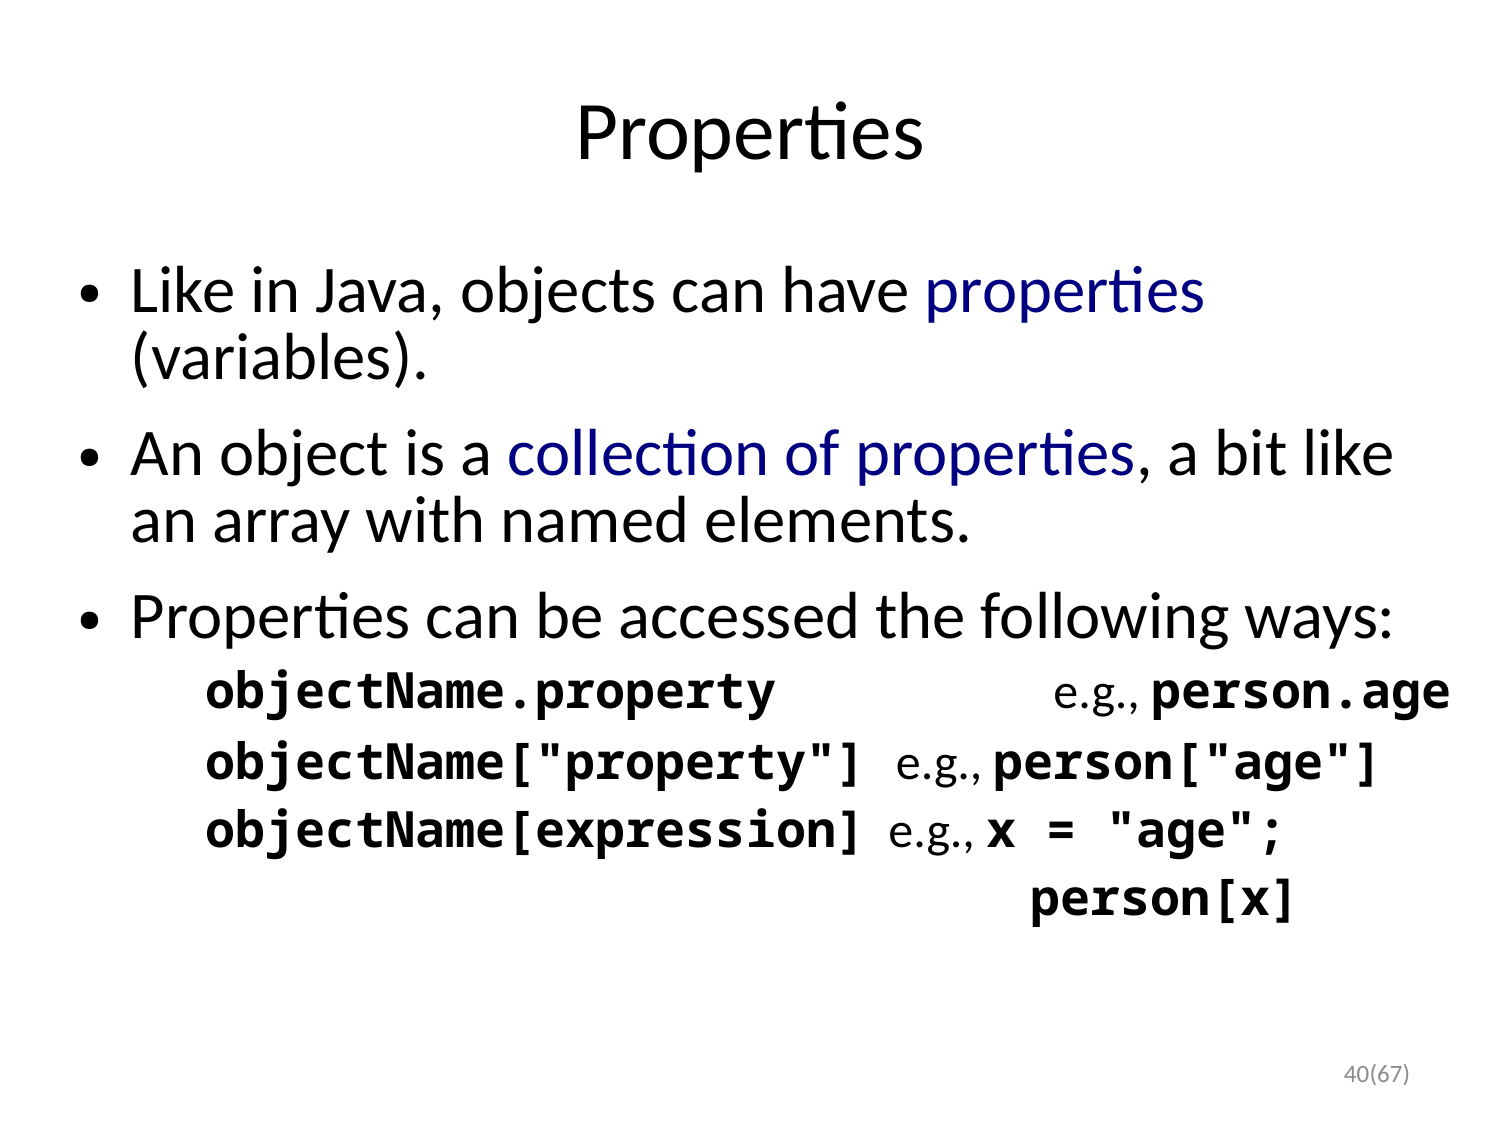

# Properties
Like in Java, objects can have properties (variables).
An object is a collection of properties, a bit like an array with named elements.
Properties can be accessed the following ways:
 	objectName.property 			 e.g., person.age
	objectName["property"] e.g., person["age"]
	objectName[expression] e.g., x = "age";
 	 	person[x]
40